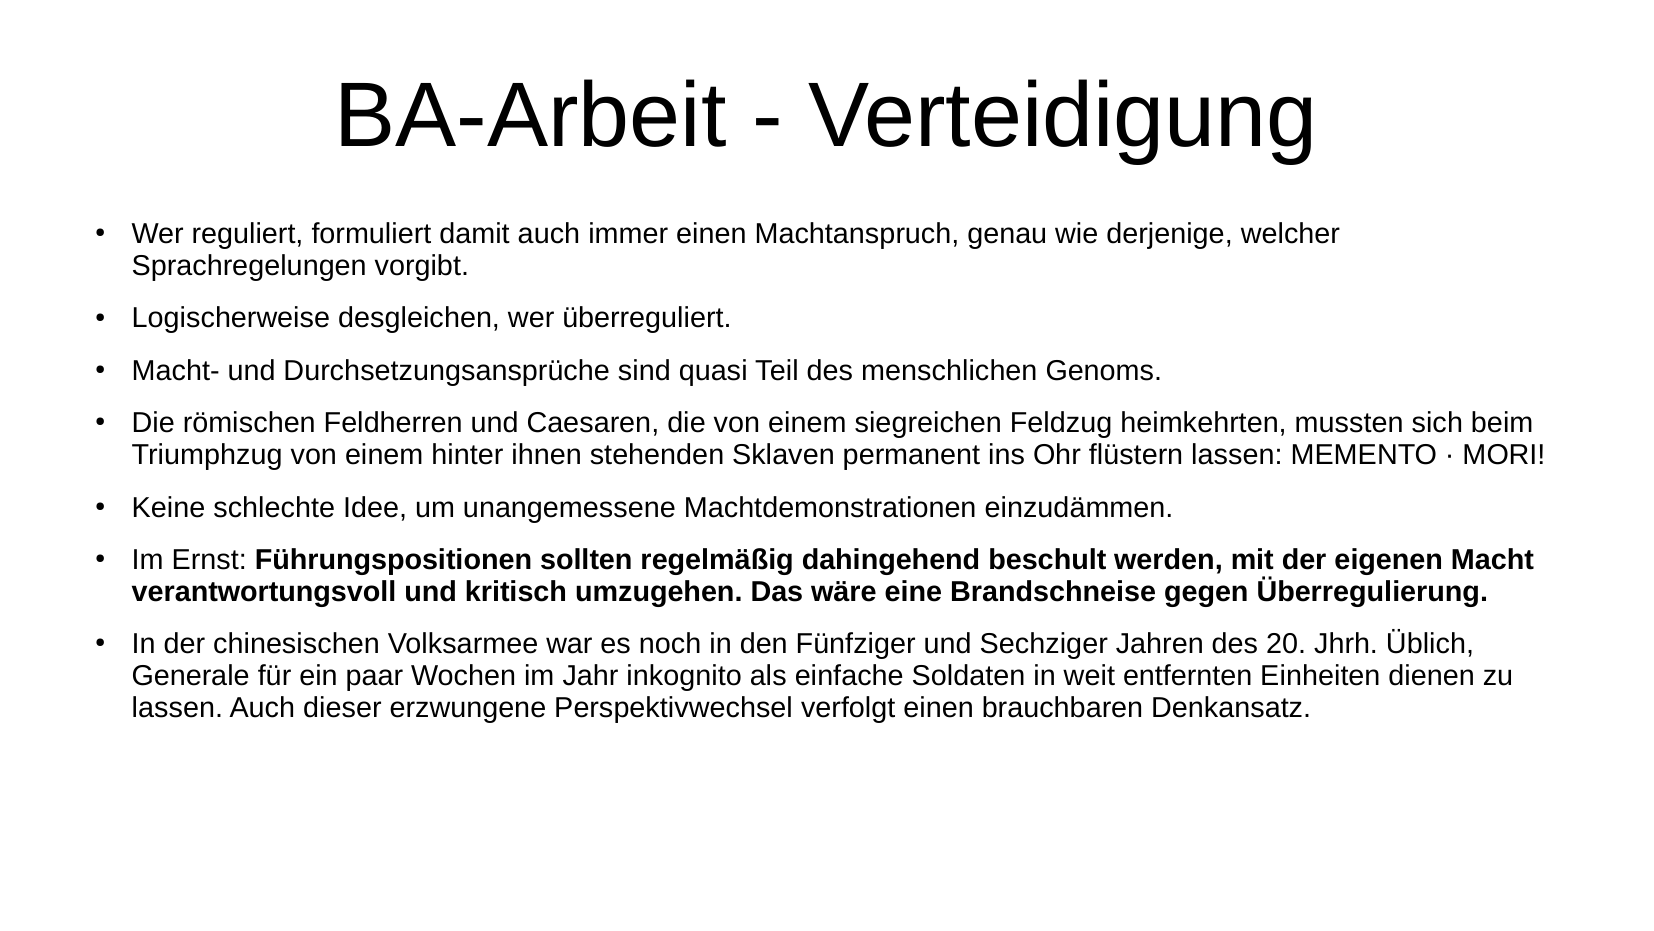

# BA-Arbeit - Verteidigung
Wer reguliert, formuliert damit auch immer einen Machtanspruch, genau wie derjenige, welcher Sprachregelungen vorgibt.
Logischerweise desgleichen, wer überreguliert.
Macht- und Durchsetzungsansprüche sind quasi Teil des menschlichen Genoms.
Die römischen Feldherren und Caesaren, die von einem siegreichen Feldzug heimkehrten, mussten sich beim Triumphzug von einem hinter ihnen stehenden Sklaven permanent ins Ohr flüstern lassen: MEMENTO · MORI!
Keine schlechte Idee, um unangemessene Machtdemonstrationen einzudämmen.
Im Ernst: Führungspositionen sollten regelmäßig dahingehend beschult werden, mit der eigenen Macht verantwortungsvoll und kritisch umzugehen. Das wäre eine Brandschneise gegen Überregulierung.
In der chinesischen Volksarmee war es noch in den Fünfziger und Sechziger Jahren des 20. Jhrh. Üblich, Generale für ein paar Wochen im Jahr inkognito als einfache Soldaten in weit entfernten Einheiten dienen zu lassen. Auch dieser erzwungene Perspektivwechsel verfolgt einen brauchbaren Denkansatz.